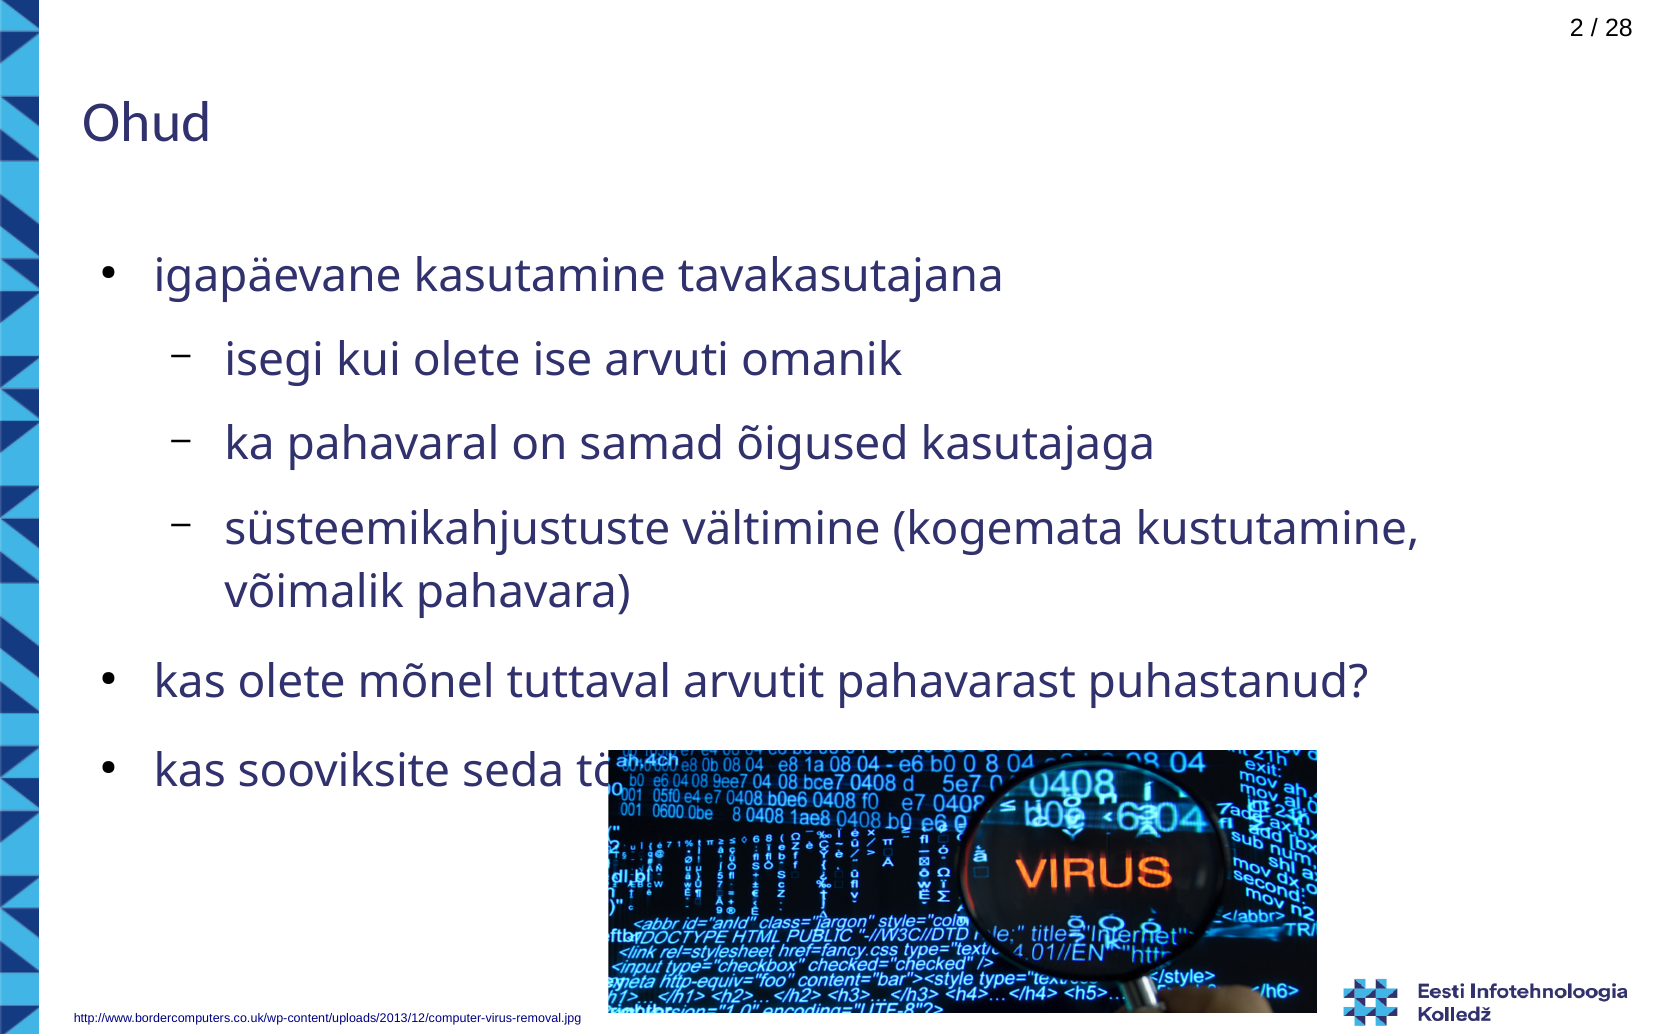

# Ohud
igapäevane kasutamine tavakasutajana
isegi kui olete ise arvuti omanik
ka pahavaral on samad õigused kasutajaga
süsteemikahjustuste vältimine (kogemata kustutamine, võimalik pahavara)
kas olete mõnel tuttaval arvutit pahavarast puhastanud?
kas sooviksite seda tööd ka tulevikus teha?
http://www.bordercomputers.co.uk/wp-content/uploads/2013/12/computer-virus-removal.jpg